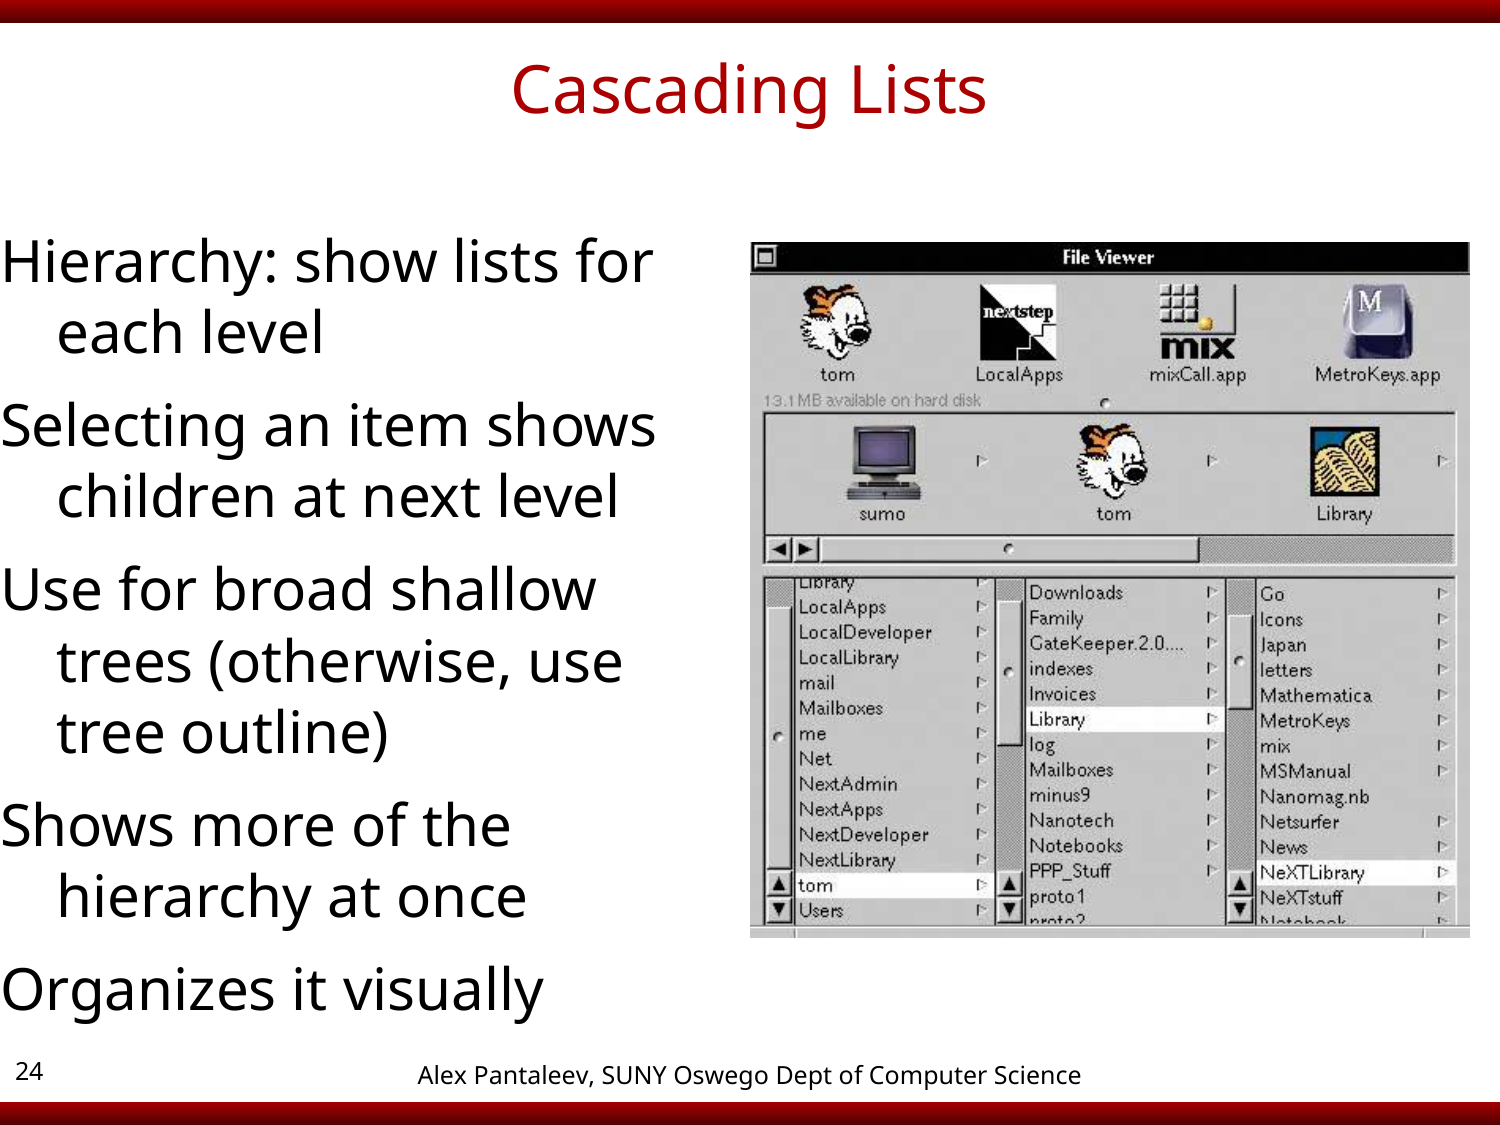

# Cascading Lists
Hierarchy: show lists for each level
Selecting an item shows children at next level
Use for broad shallow trees (otherwise, use tree outline)
Shows more of the hierarchy at once
Organizes it visually
24